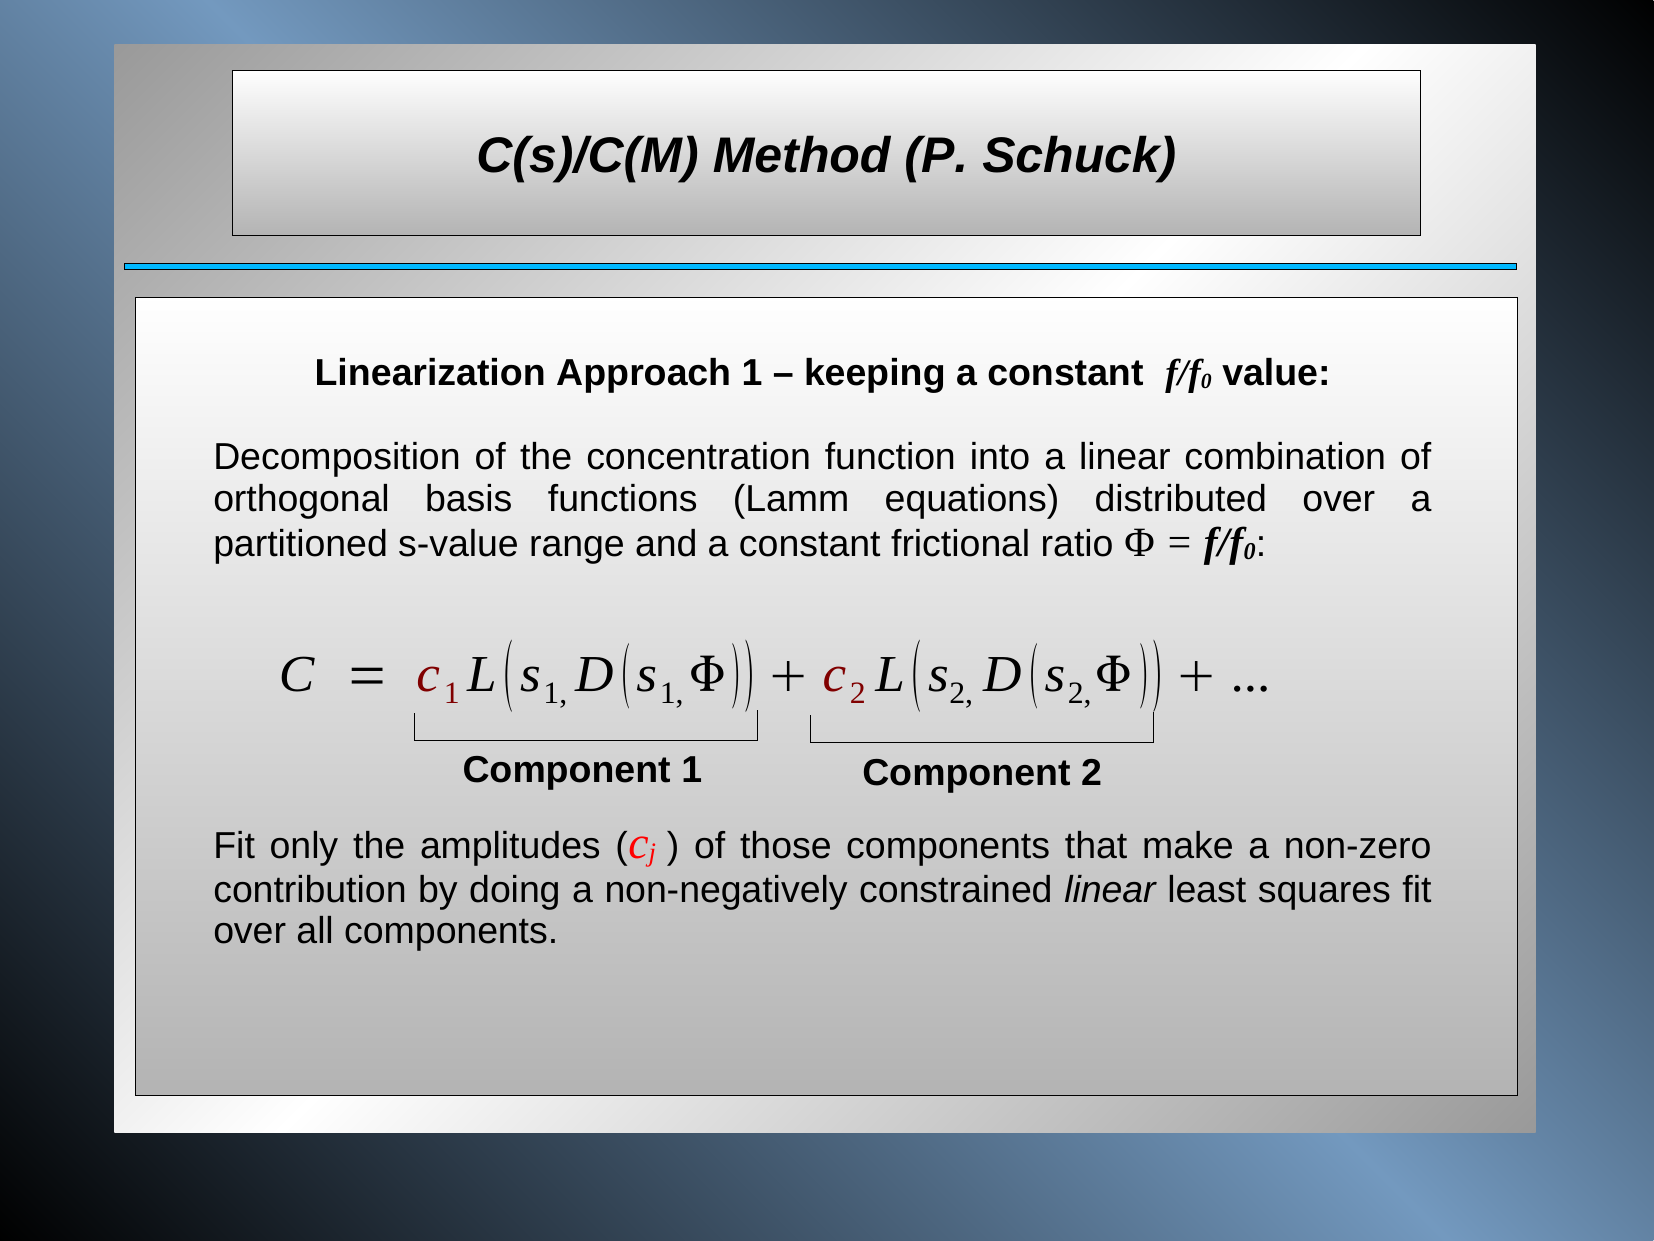

C(s)/C(M) Method (P. Schuck)
Linearization Approach 1 – keeping a constant f/f0 value:
Decomposition of the concentration function into a linear combination of orthogonal basis functions (Lamm equations) distributed over a partitioned s-value range and a constant frictional ratio Φ = f/f0:
Fit only the amplitudes (cj ) of those components that make a non-zero contribution by doing a non-negatively constrained linear least squares fit over all components.
Component 1
Component 2